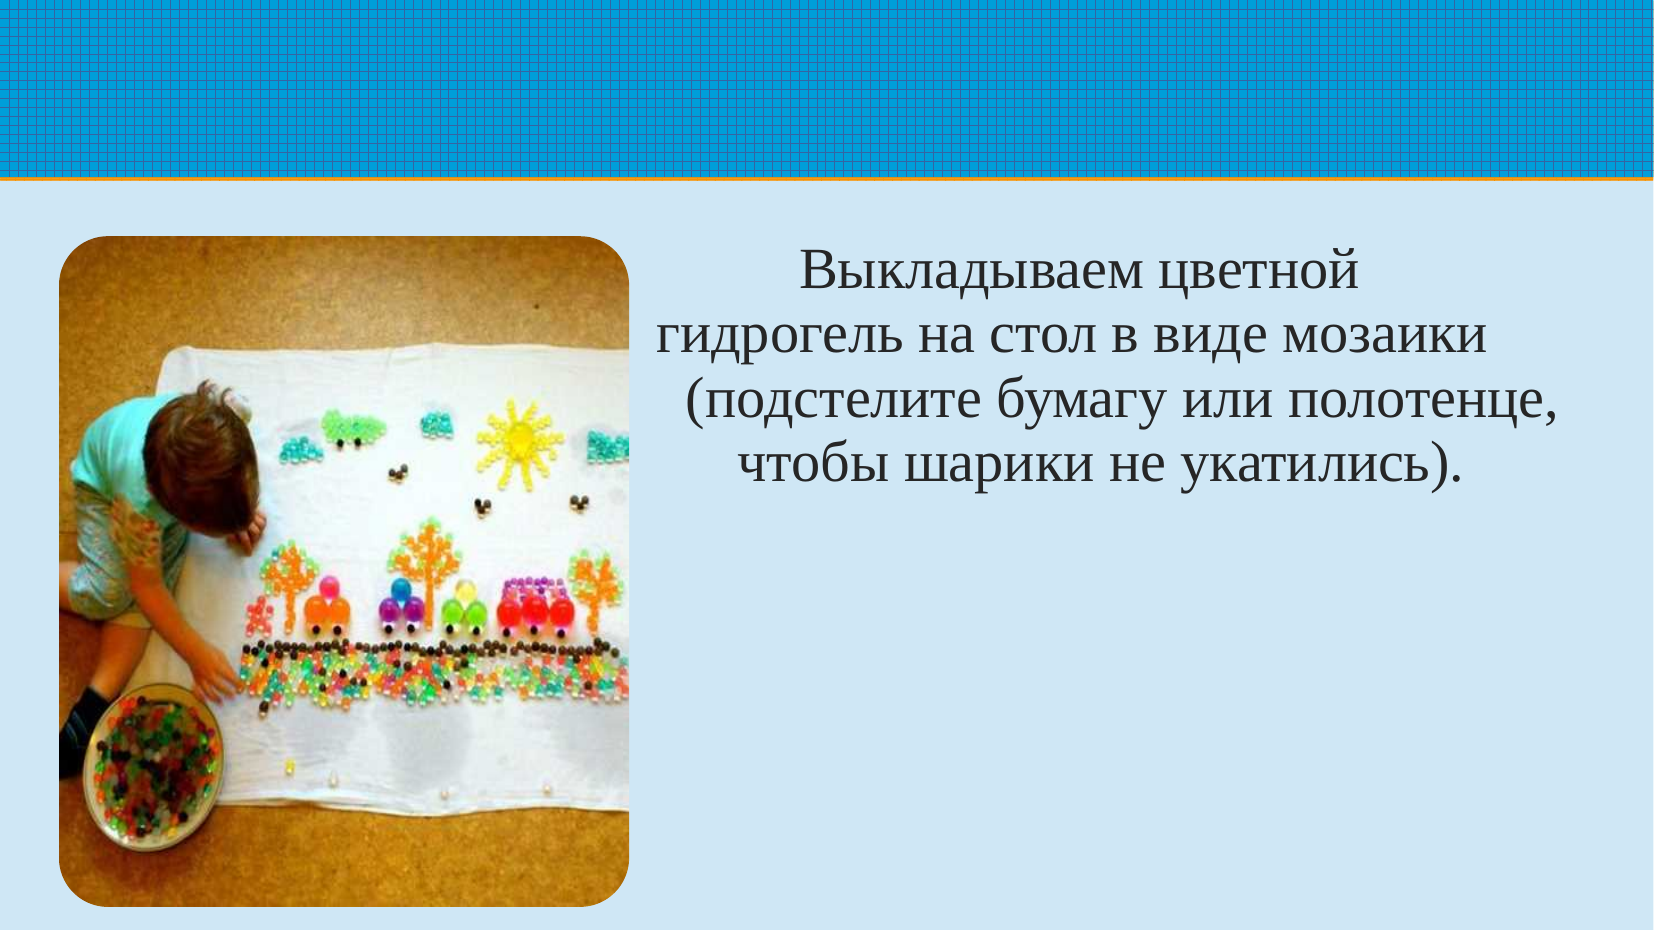

# Выкладываем цветной гидрогель на стол в виде мозаики (подстелите бумагу или полотенце, чтобы шарики не укатились).